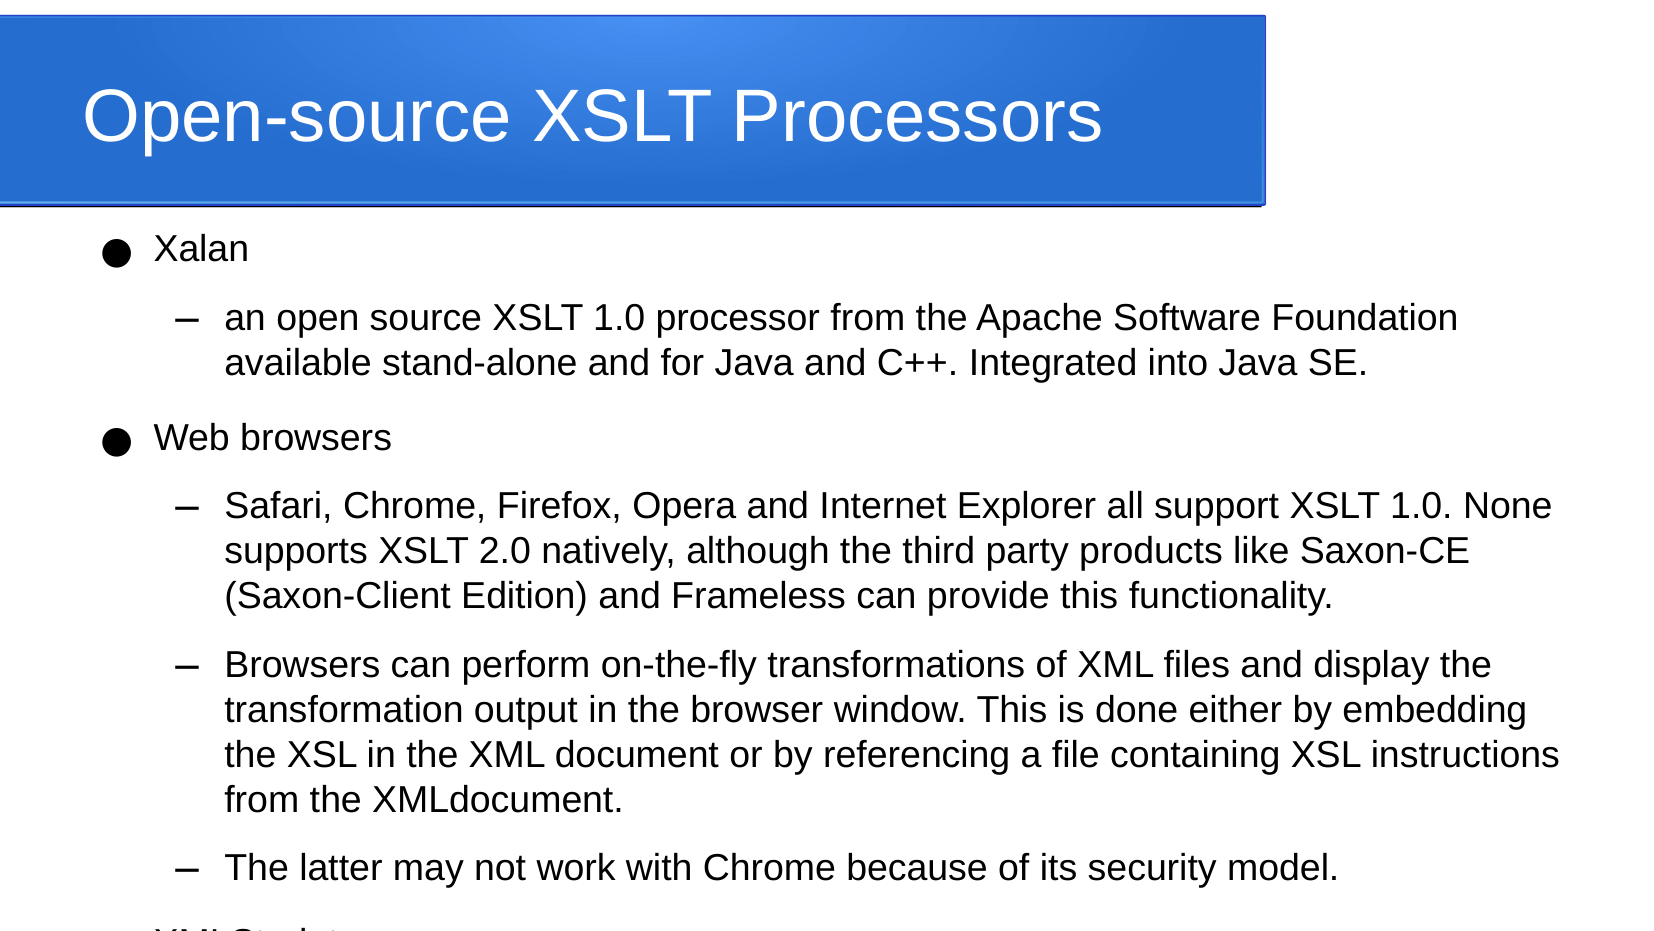

Open-source XSLT Processors
Xalan
an open source XSLT 1.0 processor from the Apache Software Foundation available stand-alone and for Java and C++. Integrated into Java SE.
Web browsers
Safari, Chrome, Firefox, Opera and Internet Explorer all support XSLT 1.0. None supports XSLT 2.0 natively, although the third party products like Saxon-CE (Saxon-Client Edition) and Frameless can provide this functionality.
Browsers can perform on-the-fly transformations of XML files and display the transformation output in the browser window. This is done either by embedding the XSL in the XML document or by referencing a file containing XSL instructions from the XMLdocument.
The latter may not work with Chrome because of its security model.
XMLStarlet
XMLStarlet is a command line XML toolkit which can be used to transform, query, validate, and edit XML documents and files using simple set of shell commands in similar way it is done for plain text files using grep/sed/awk/tr/diff/patch.
It does not require Java. Available for Windows and Linux.
Supports XSLT 1.0.